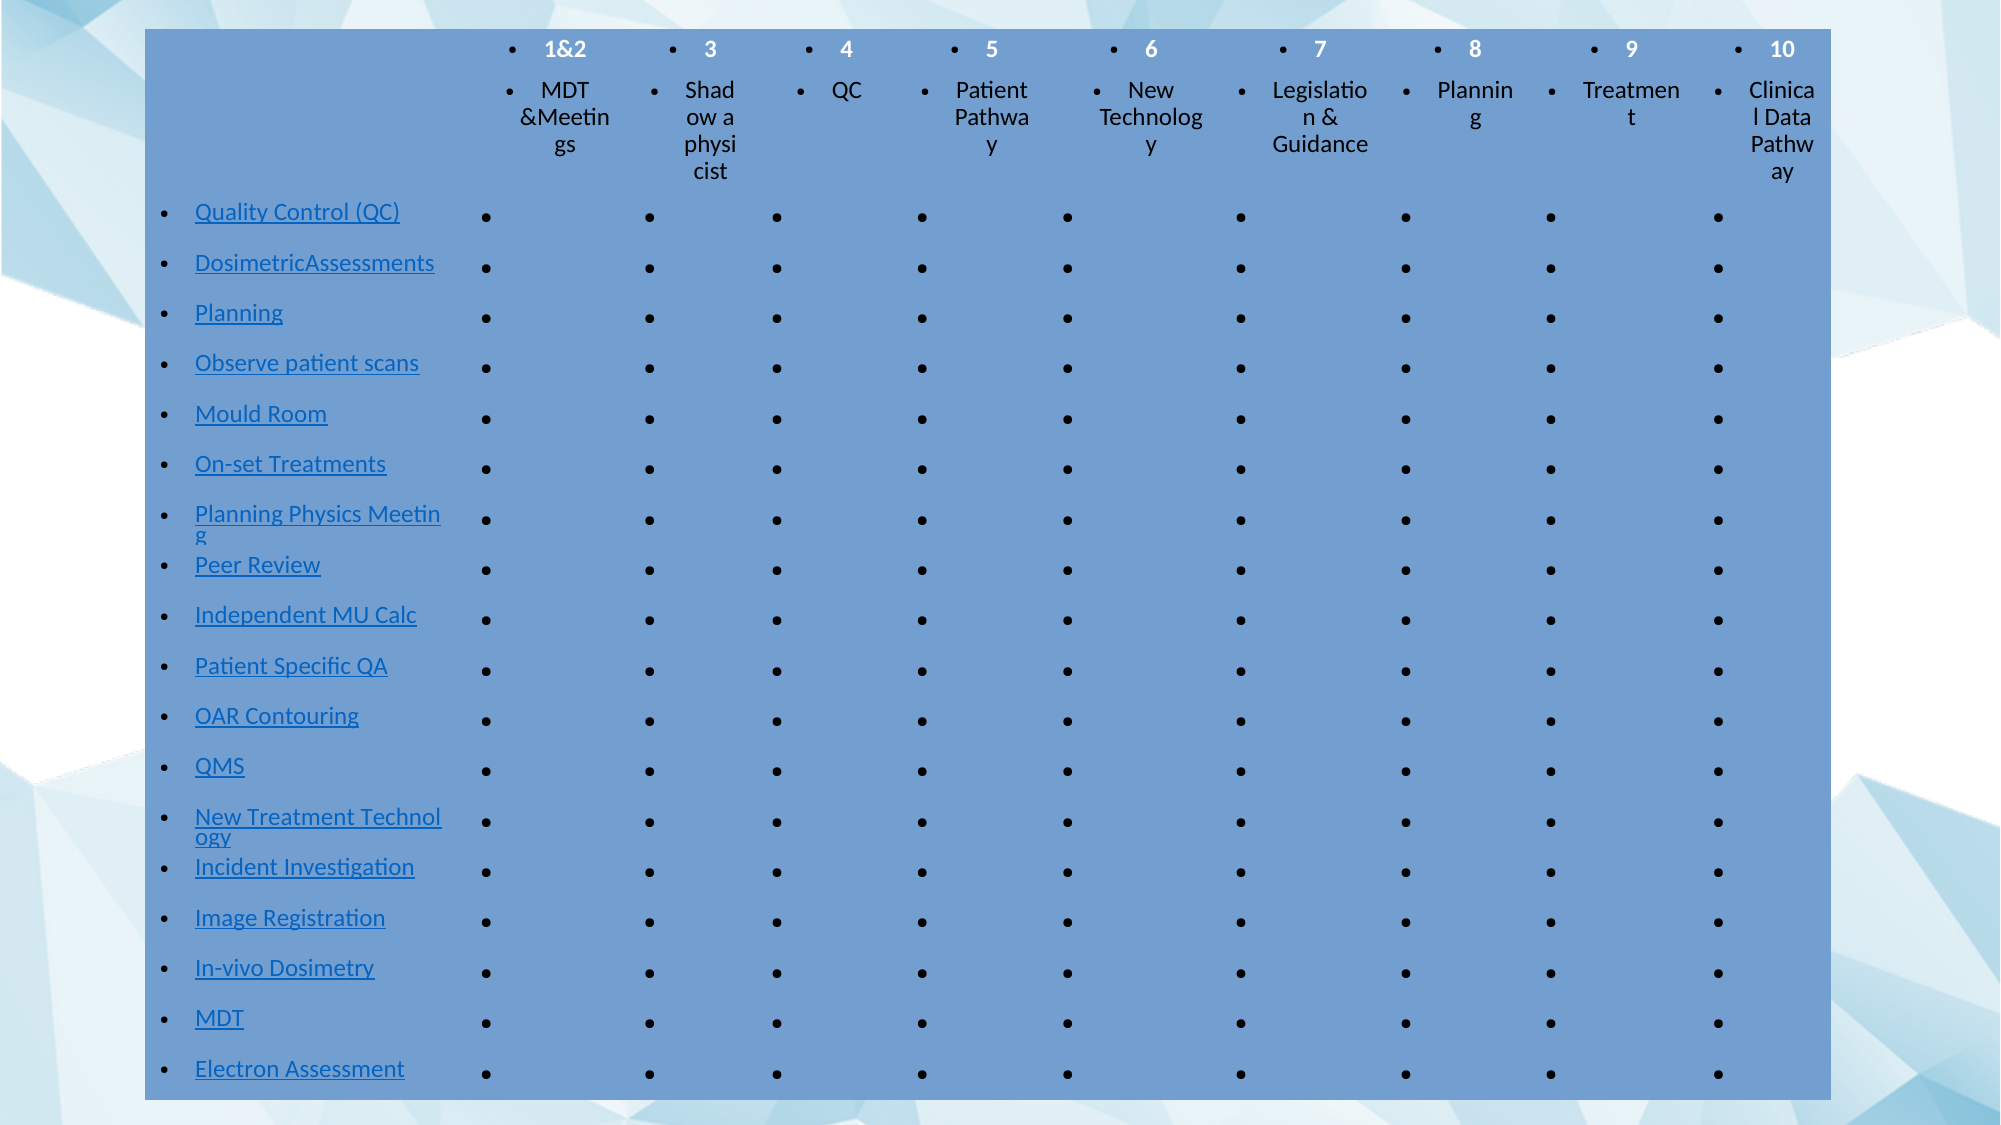

| | 1&2 | 3 | 4 | 5 | 6 | 7 | 8 | 9 | 10 |
| --- | --- | --- | --- | --- | --- | --- | --- | --- | --- |
| | MDT &Meetings | Shadow a physicist | QC | Patient Pathway | New Technology | Legislation & Guidance | Planning | Treatment | Clinical Data Pathway |
| Quality Control (QC) | | | | | | | | | |
| DosimetricAssessments | | | | | | | | | |
| Planning | | | | | | | | | |
| Observe patient scans | | | | | | | | | |
| Mould Room | | | | | | | | | |
| On-set Treatments | | | | | | | | | |
| Planning Physics Meeting | | | | | | | | | |
| Peer Review | | | | | | | | | |
| Independent MU Calc | | | | | | | | | |
| Patient Specific QA | | | | | | | | | |
| OAR Contouring | | | | | | | | | |
| QMS | | | | | | | | | |
| New Treatment Technology | | | | | | | | | |
| Incident Investigation | | | | | | | | | |
| Image Registration | | | | | | | | | |
| In-vivo Dosimetry | | | | | | | | | |
| MDT | | | | | | | | | |
| Electron Assessment | | | | | | | | | |